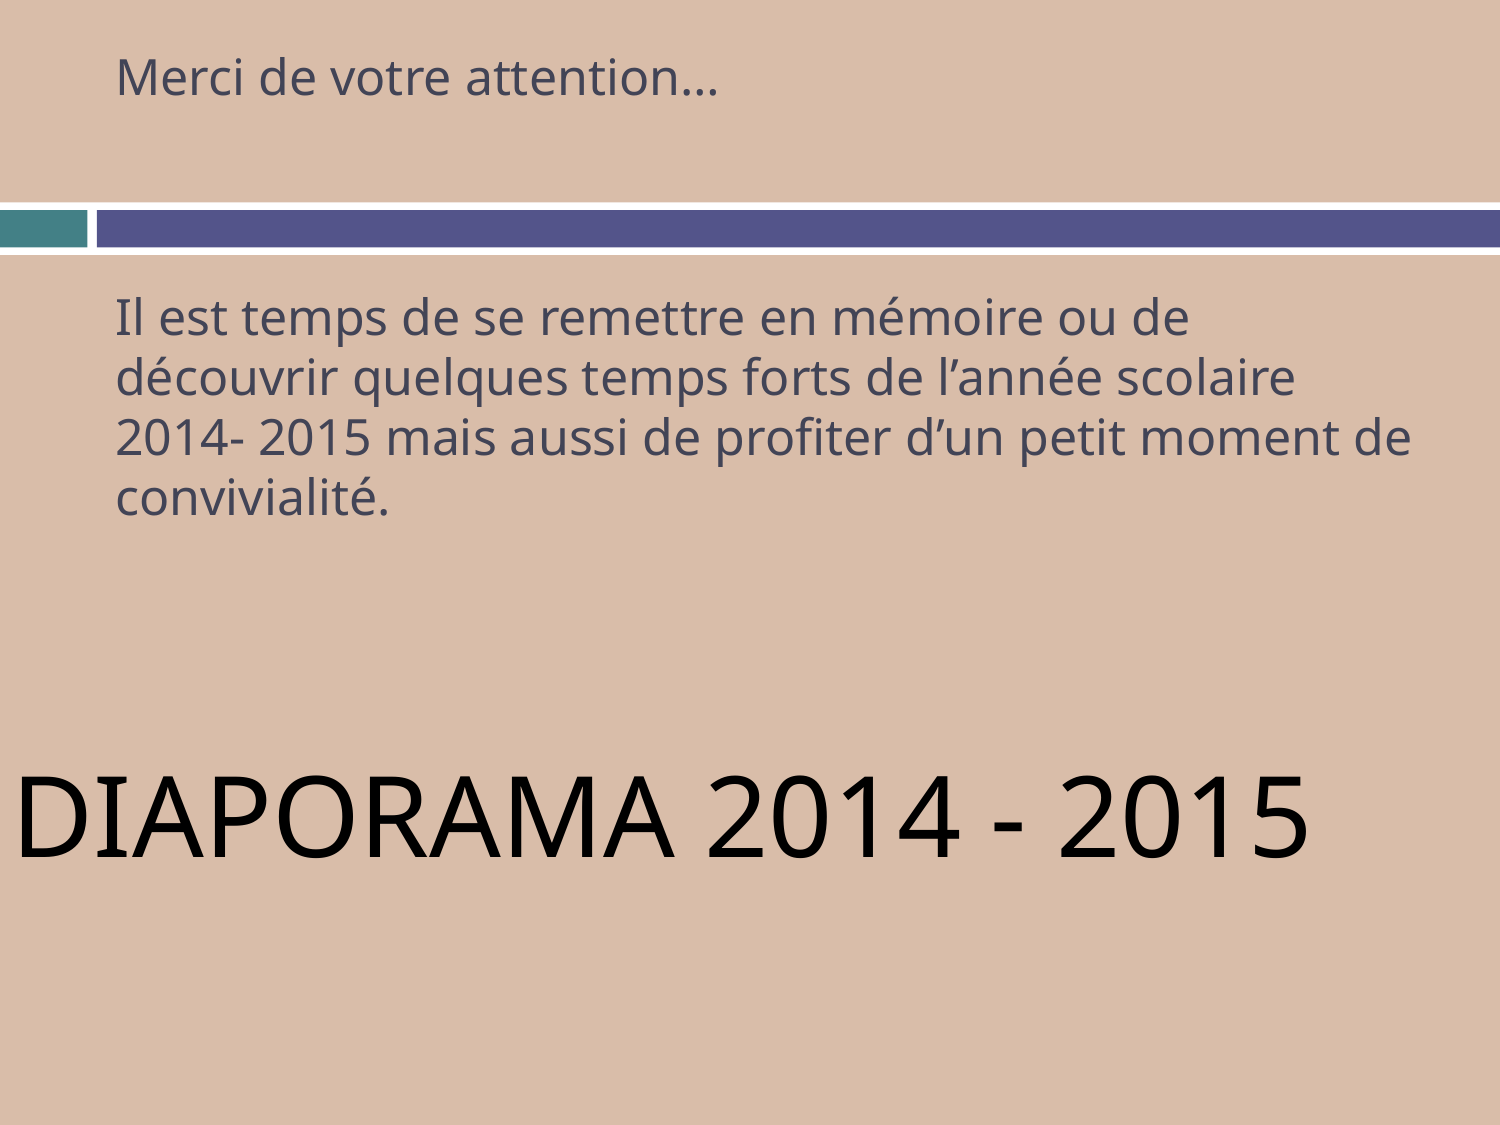

# Merci de votre attention… Il est temps de se remettre en mémoire ou de découvrir quelques temps forts de l’année scolaire 2014- 2015 mais aussi de profiter d’un petit moment de convivialité.
DIAPORAMA 2014 - 2015